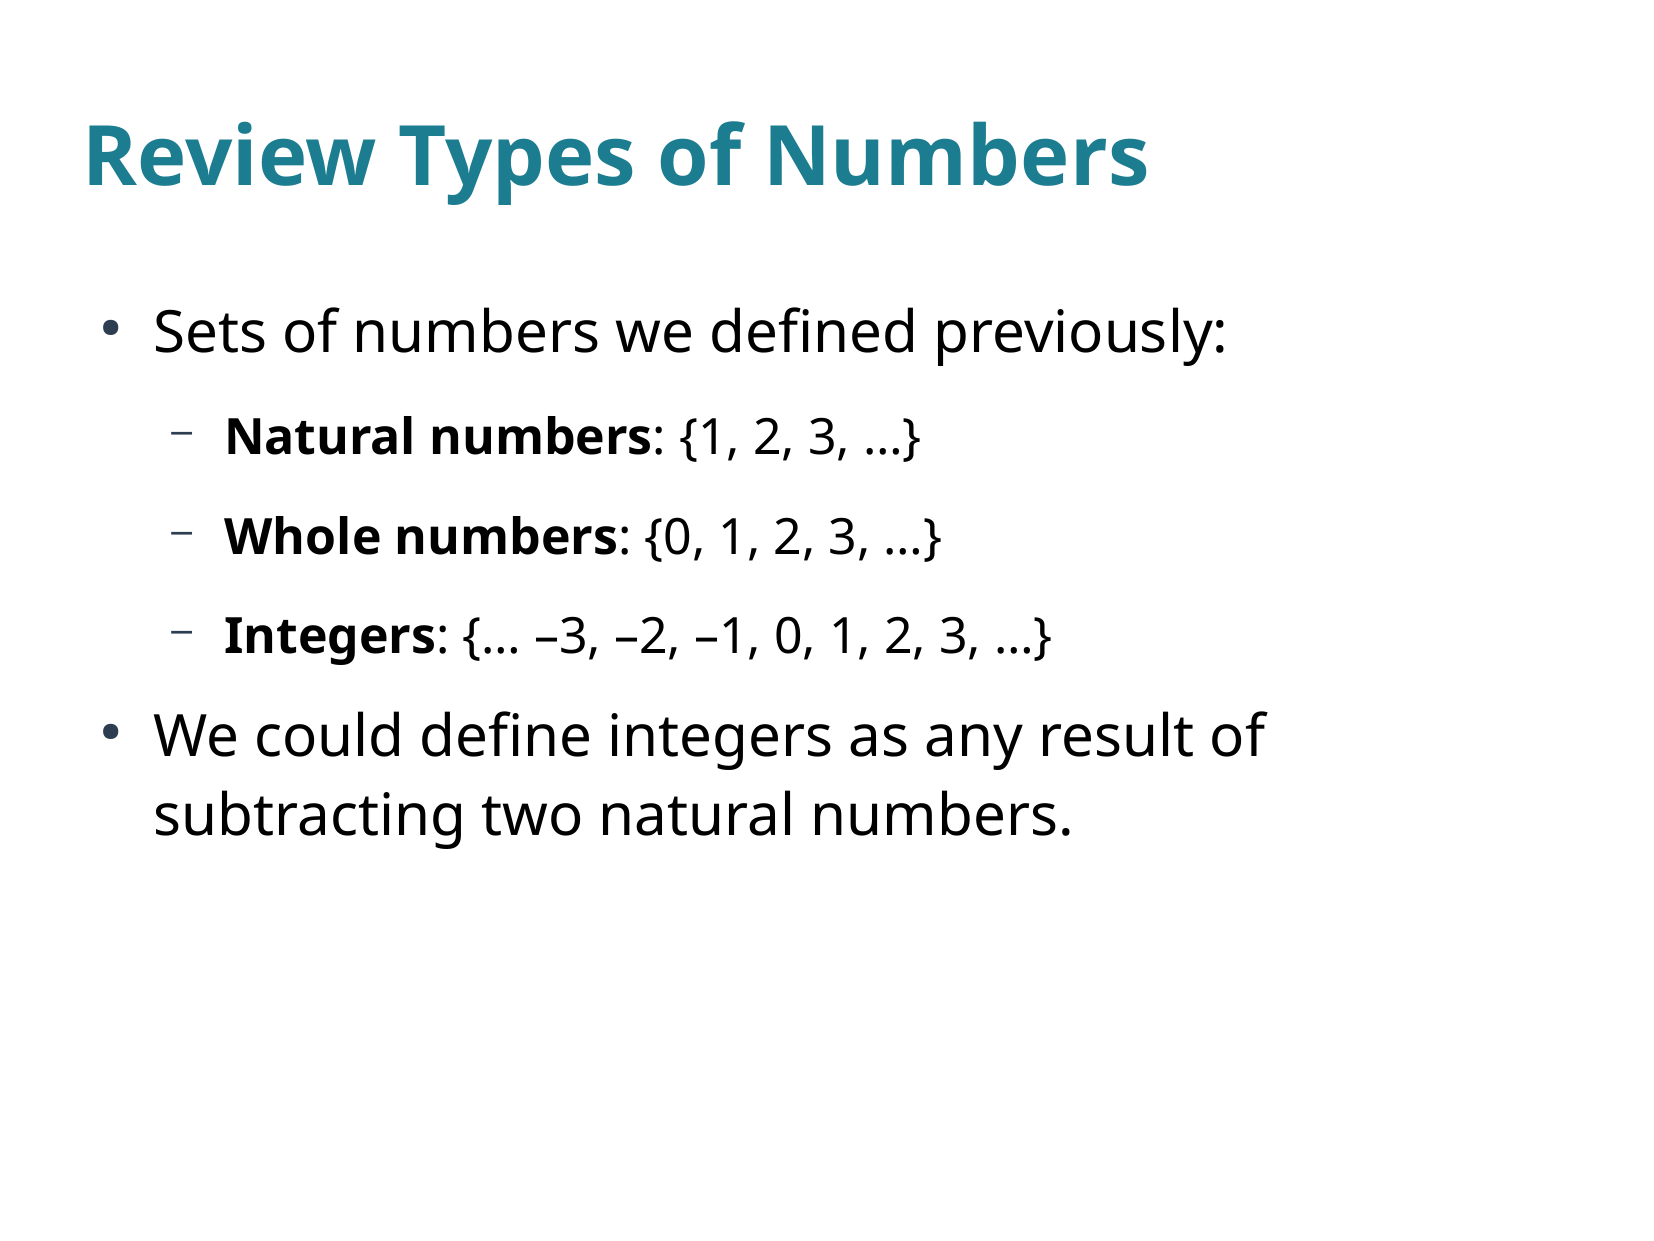

# Review Types of Numbers
Sets of numbers we defined previously:
Natural numbers: {1, 2, 3, …}
Whole numbers: {0, 1, 2, 3, …}
Integers: {… –3, –2, –1, 0, 1, 2, 3, …}
We could define integers as any result of subtracting two natural numbers.